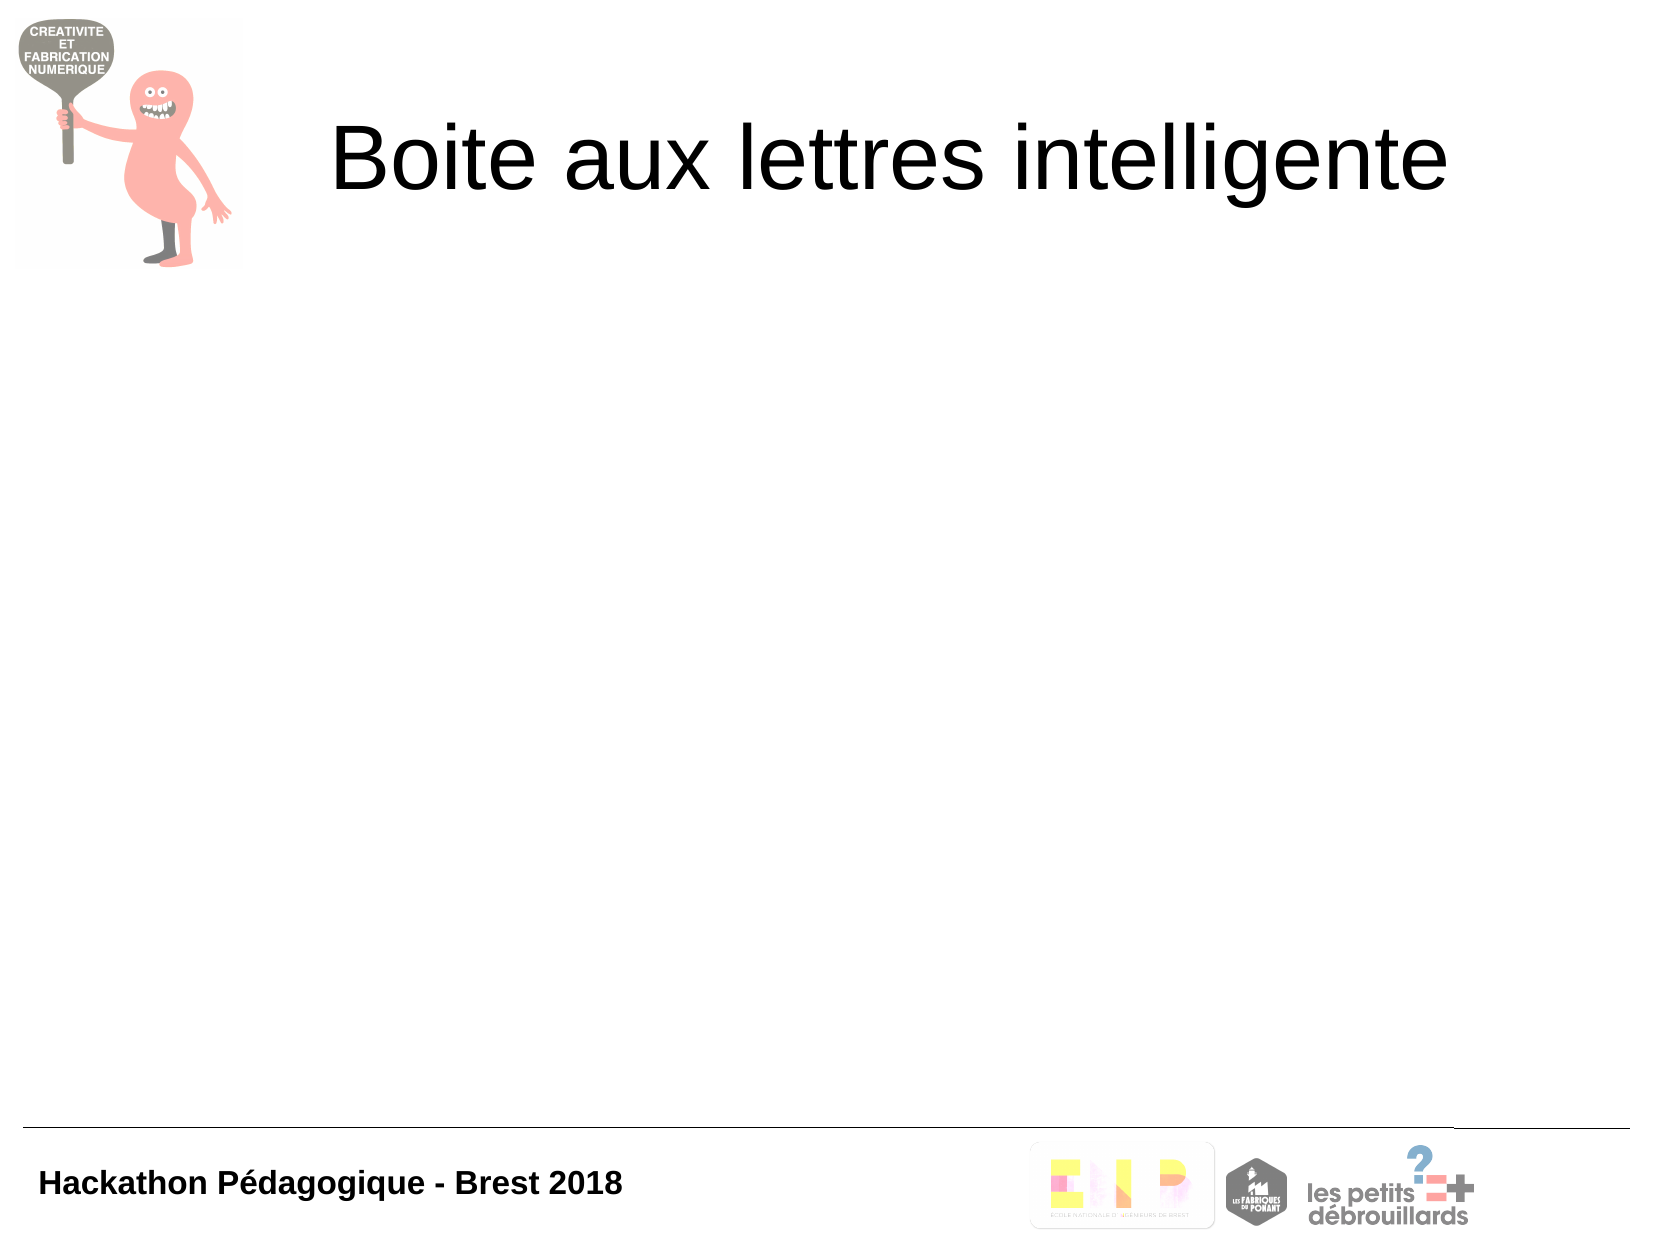

# Boite aux lettres intelligente
Hackathon Pédagogique - Brest 2018